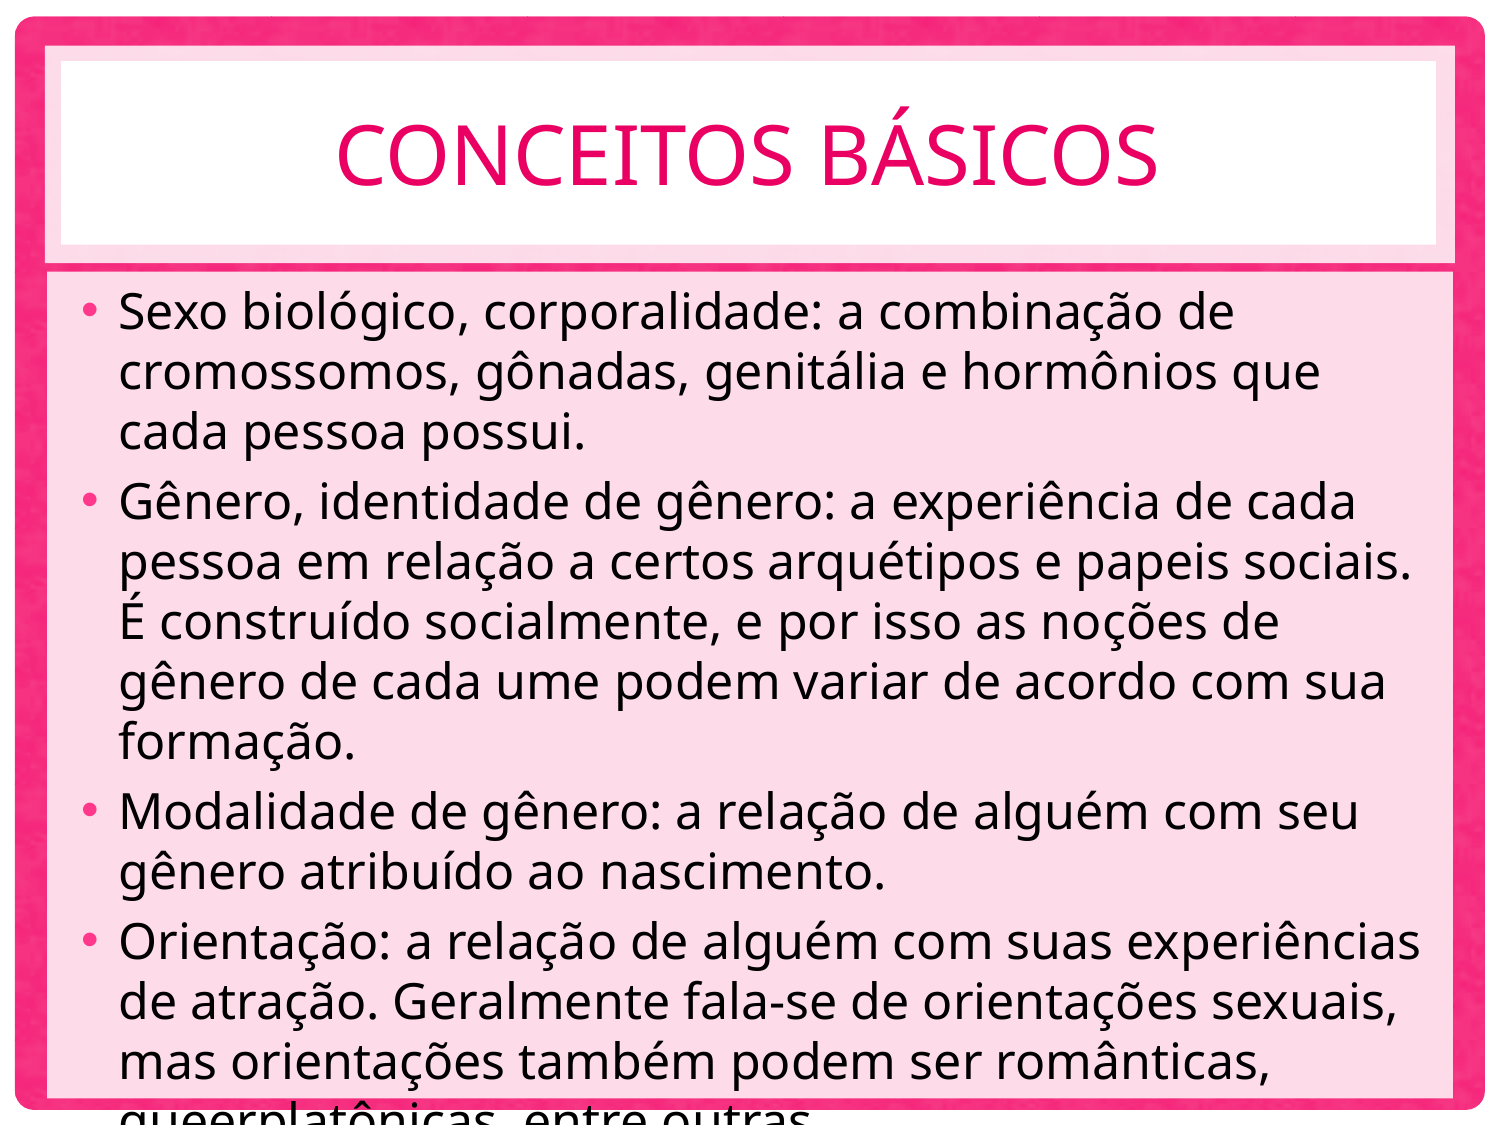

# Conceitos básicos
Sexo biológico, corporalidade: a combinação de cromossomos, gônadas, genitália e hormônios que cada pessoa possui.
Gênero, identidade de gênero: a experiência de cada pessoa em relação a certos arquétipos e papeis sociais. É construído socialmente, e por isso as noções de gênero de cada ume podem variar de acordo com sua formação.
Modalidade de gênero: a relação de alguém com seu gênero atribuído ao nascimento.
Orientação: a relação de alguém com suas experiências de atração. Geralmente fala-se de orientações sexuais, mas orientações também podem ser românticas, queerplatônicas, entre outras.